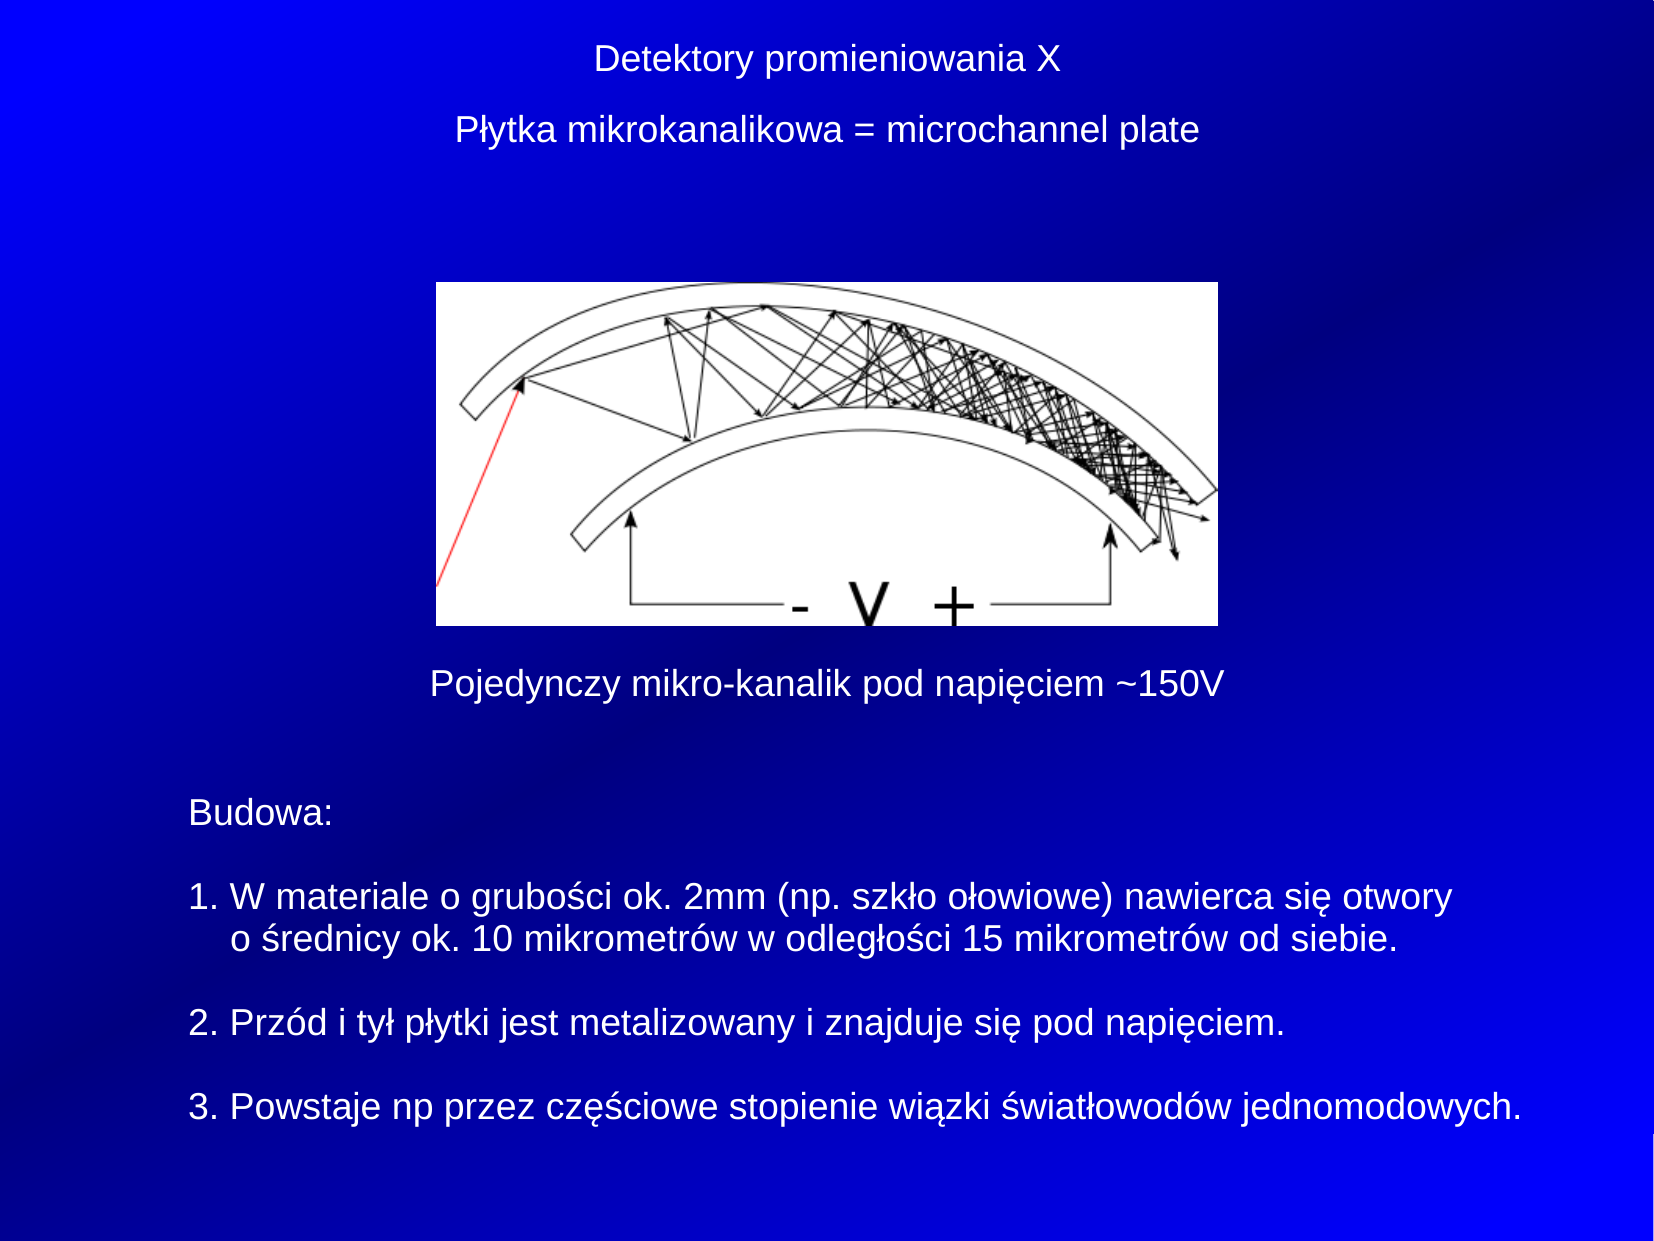

Detektory promieniowania X
Płytka mikrokanalikowa = microchannel plate
Pojedynczy mikro-kanalik pod napięciem ~150V
Budowa:
1. W materiale o grubości ok. 2mm (np. szkło ołowiowe) nawierca się otwory
 o średnicy ok. 10 mikrometrów w odległości 15 mikrometrów od siebie.
2. Przód i tył płytki jest metalizowany i znajduje się pod napięciem.
3. Powstaje np przez częściowe stopienie wiązki światłowodów jednomodowych.